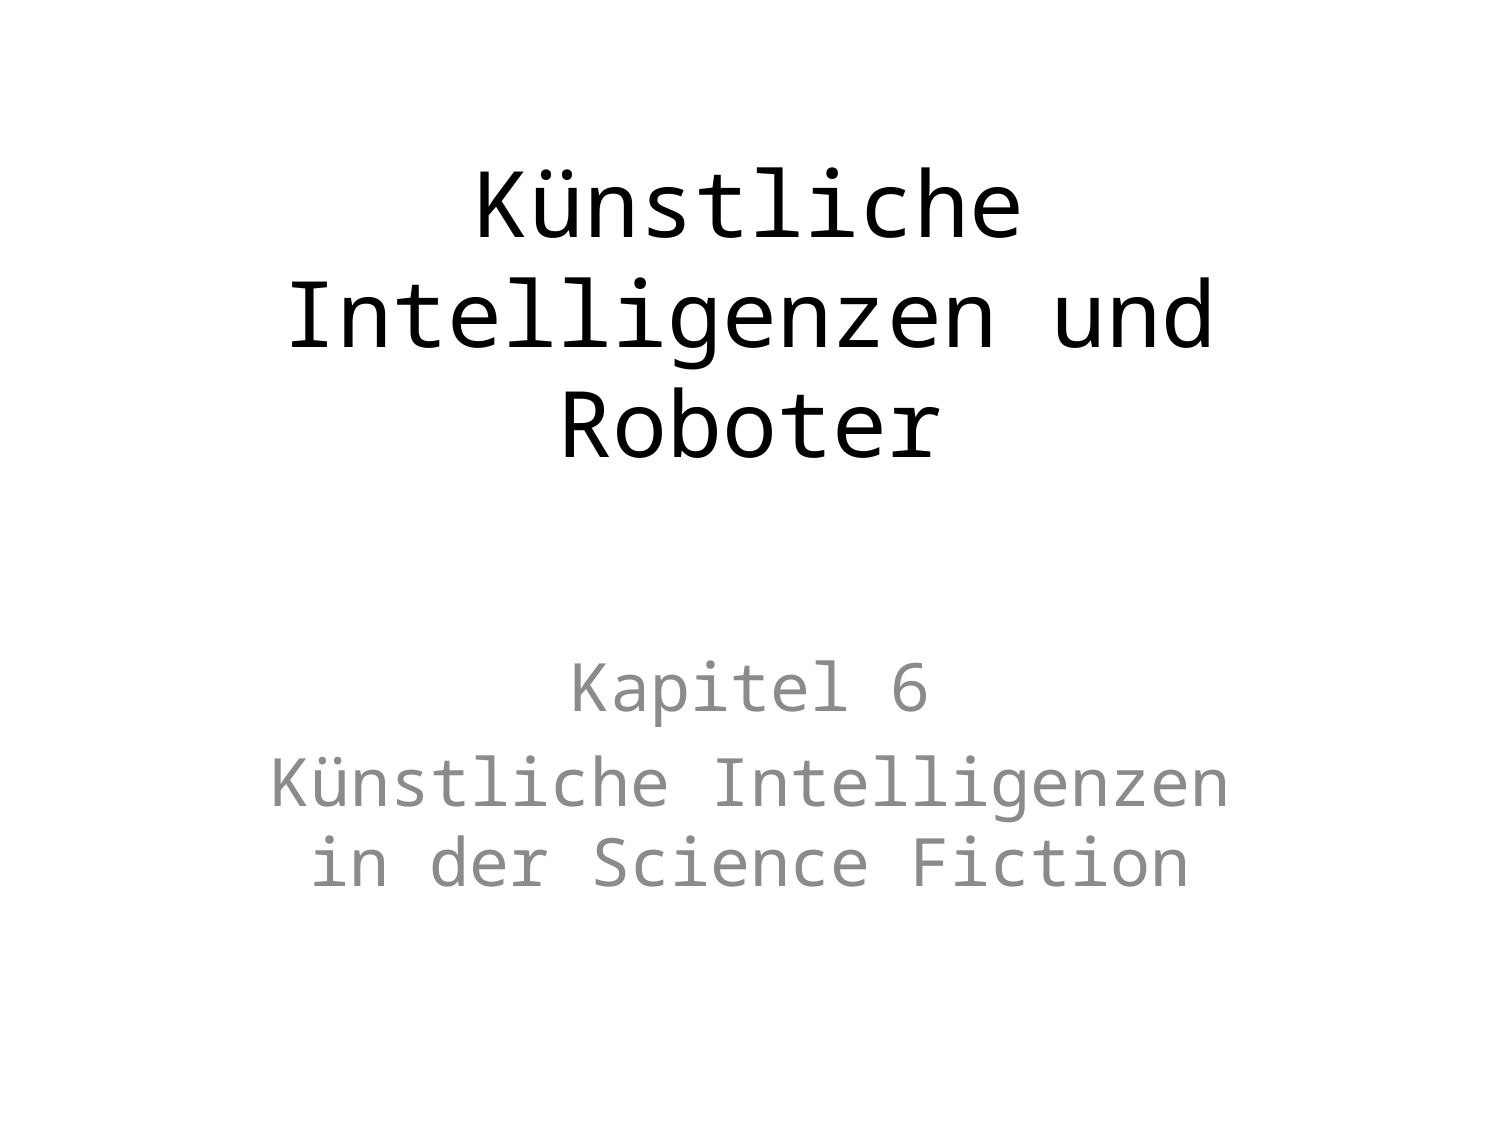

# Künstliche Intelligenzen und Roboter
Kapitel 6
Künstliche Intelligenzen in der Science Fiction